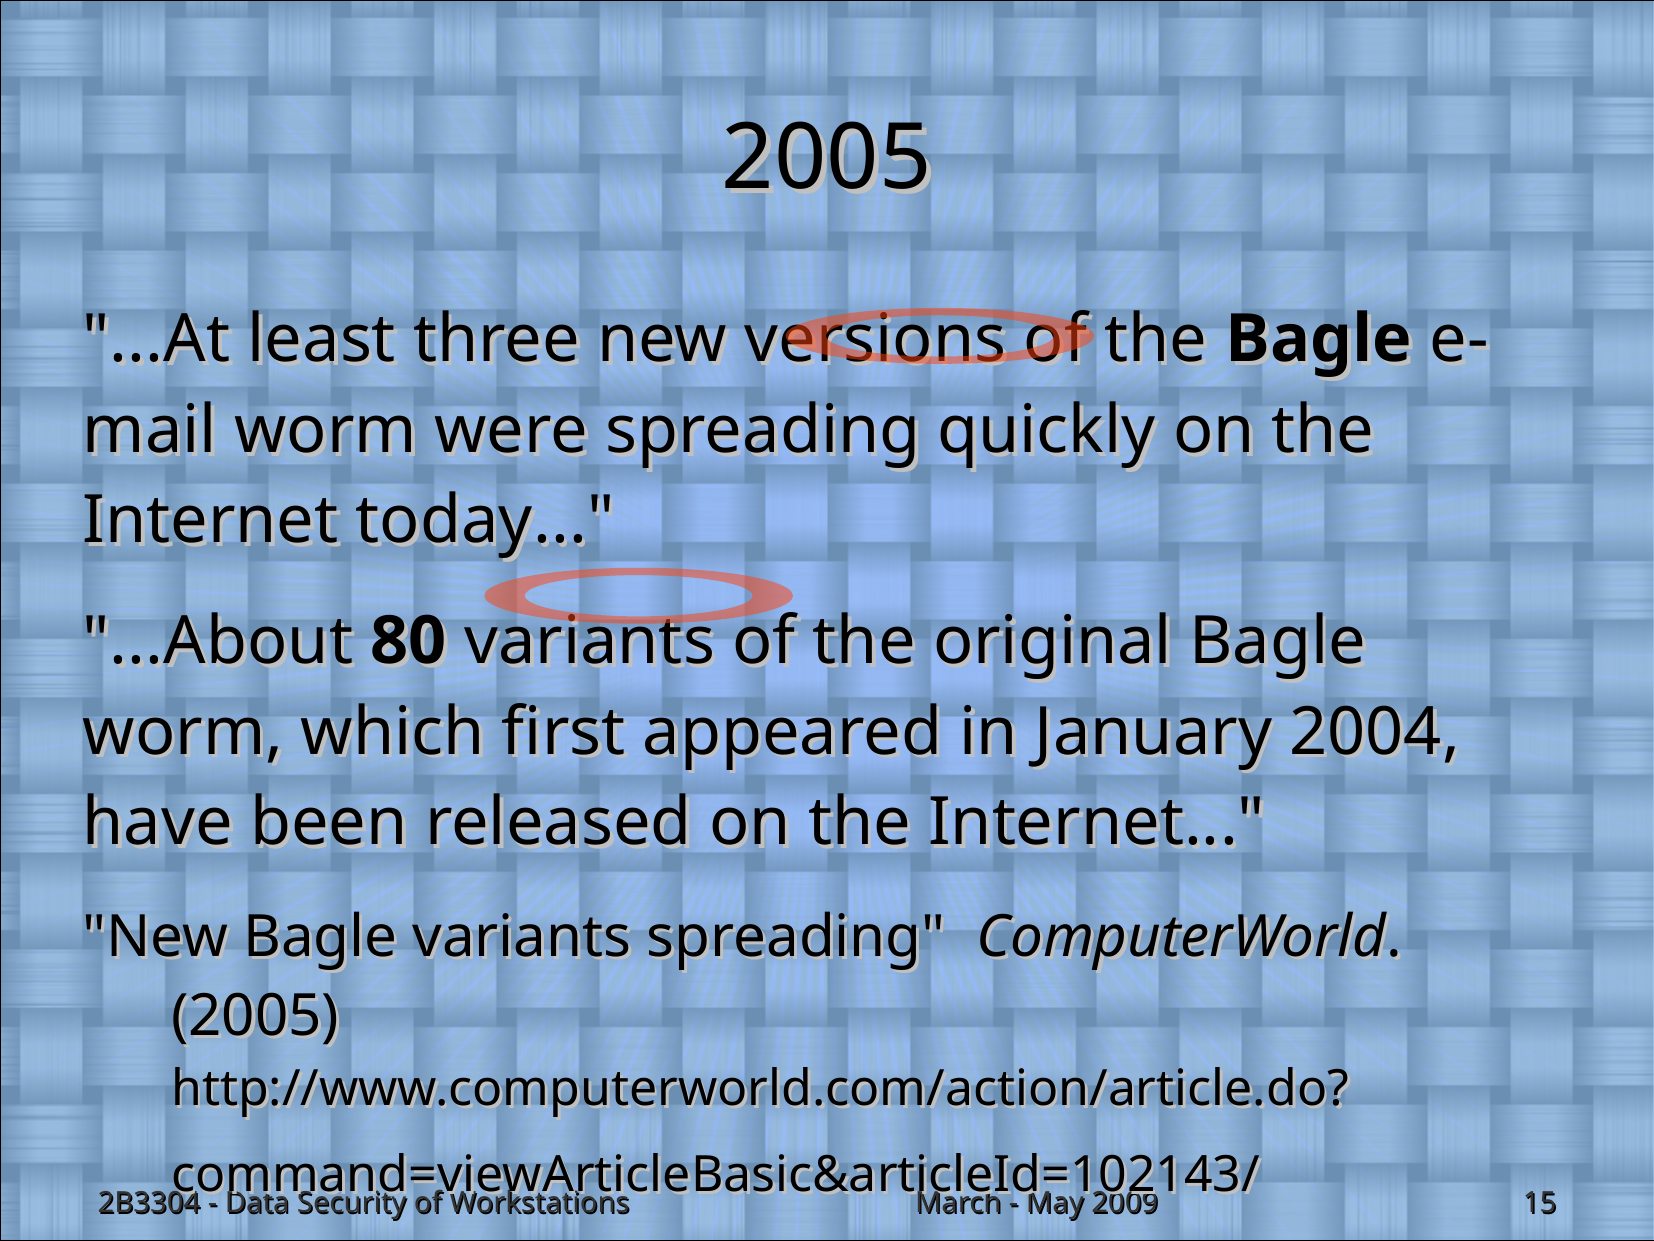

# 2005
"...At least three new versions of the Bagle e-mail worm were spreading quickly on the Internet today..."
"...About 80 variants of the original Bagle worm, which first appeared in January 2004, have been released on the Internet..."
"New Bagle variants spreading" ComputerWorld. (2005)
http://www.computerworld.com/action/article.do?command=viewArticleBasic&articleId=102143/